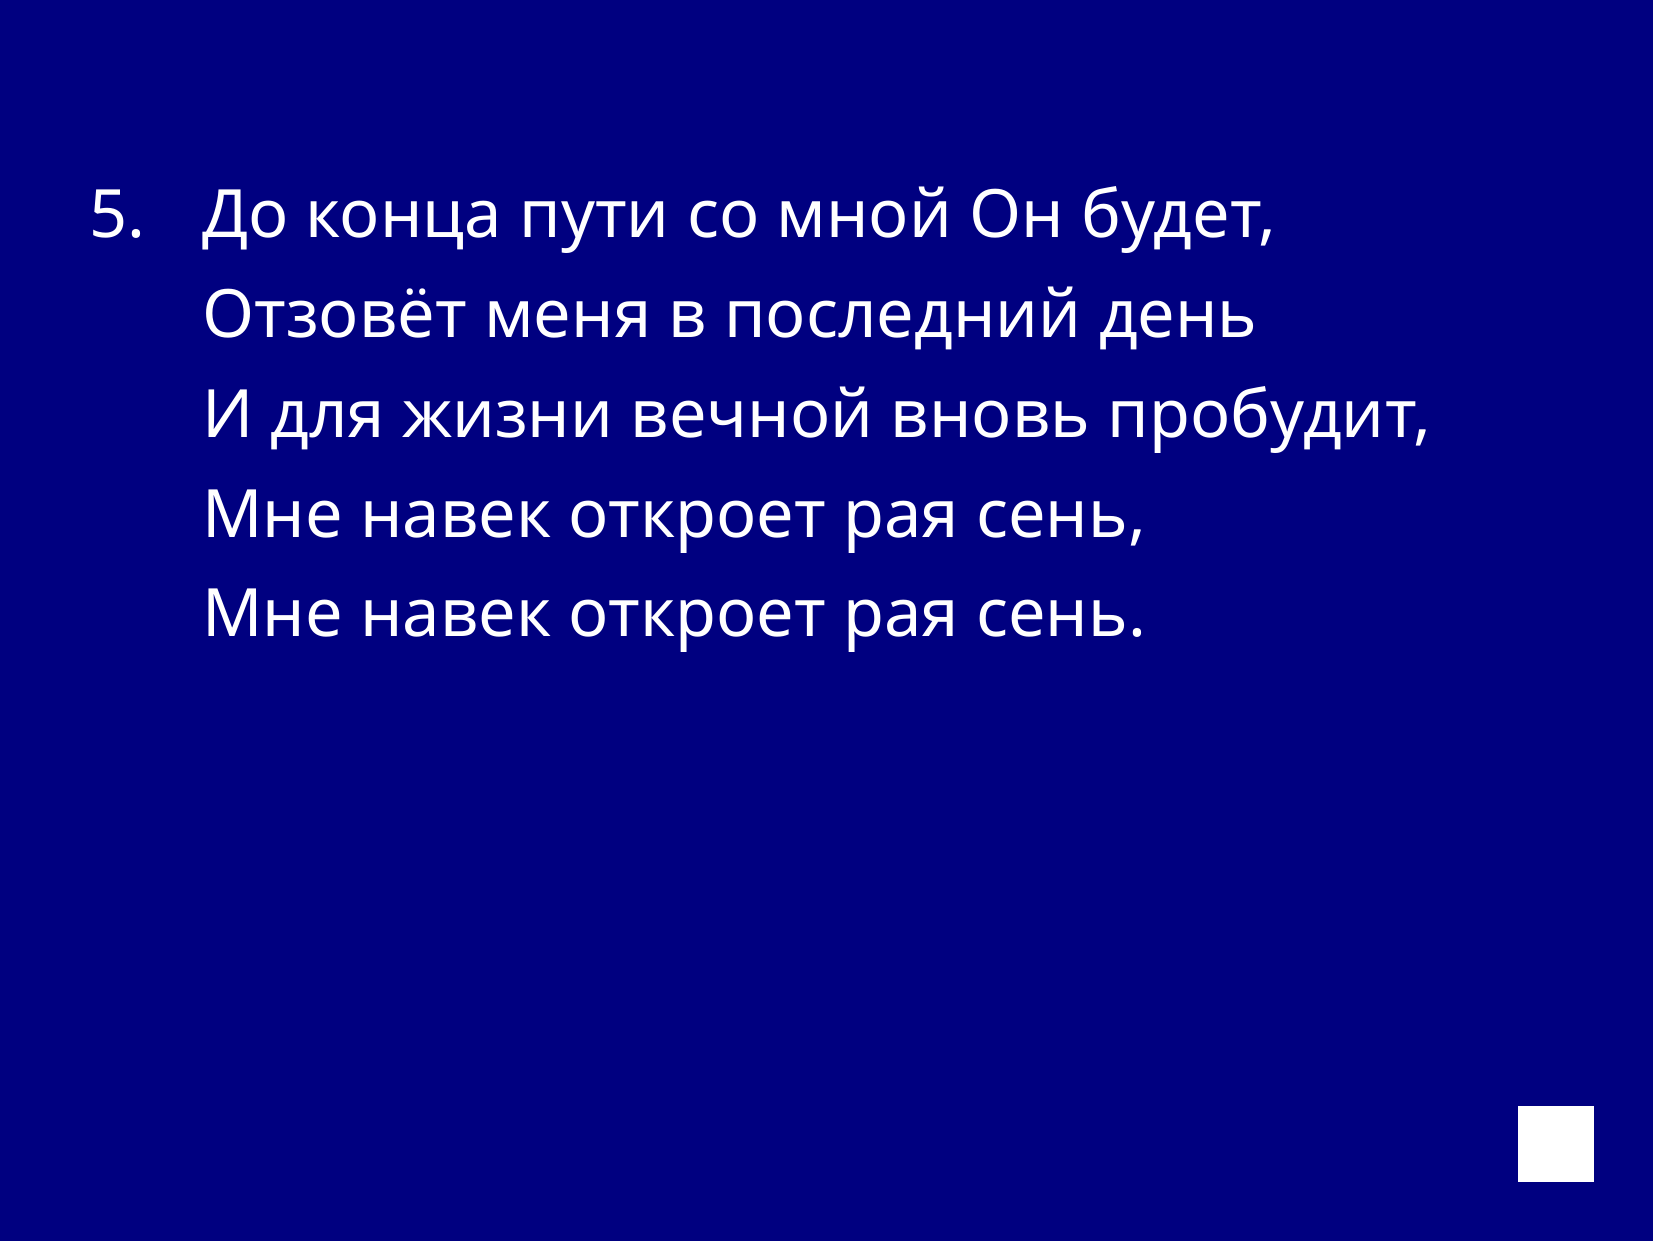

5.	До конца пути со мной Он будет,
	Отзовёт меня в последний день
	И для жизни вечной вновь пробудит,
	Мне навек откроет рая сень,
	Мне навек откроет рая сень.